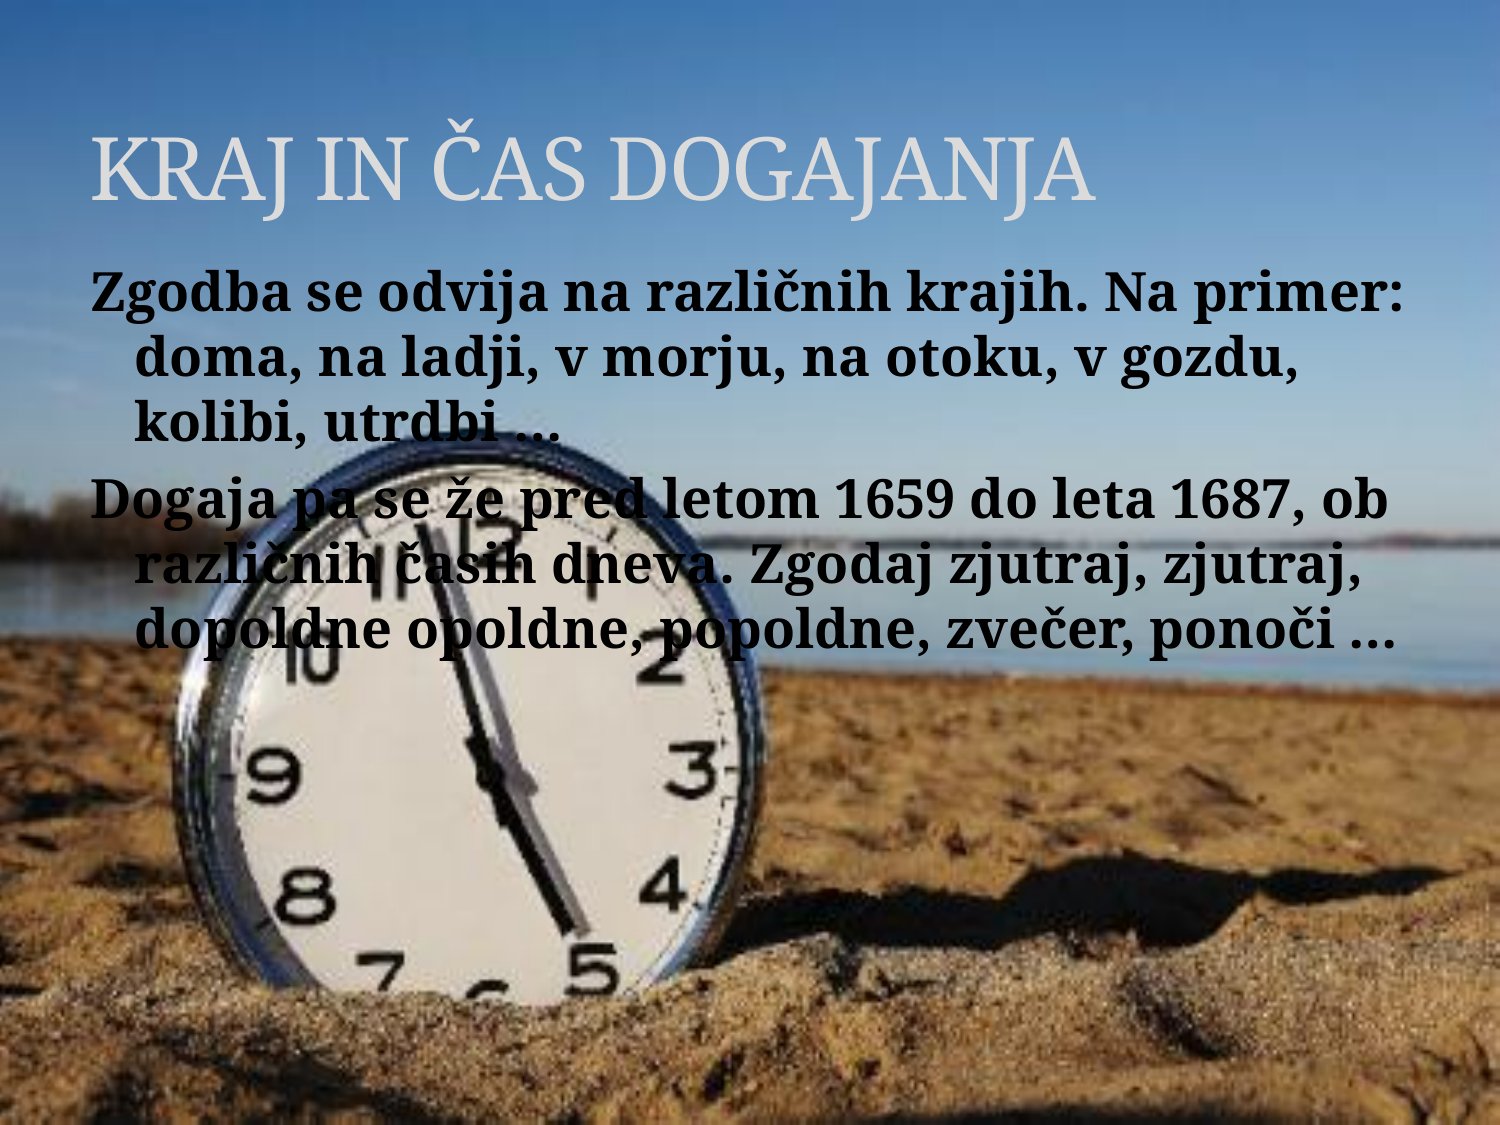

KRAJ IN ČAS DOGAJANJA
# Zgodba se odvija na različnih krajih. Na primer: doma, na ladji, v morju, na otoku, v gozdu, kolibi, utrdbi …
Dogaja pa se že pred letom 1659 do leta 1687, ob različnih časih dneva. Zgodaj zjutraj, zjutraj, dopoldne opoldne, popoldne, zvečer, ponoči …